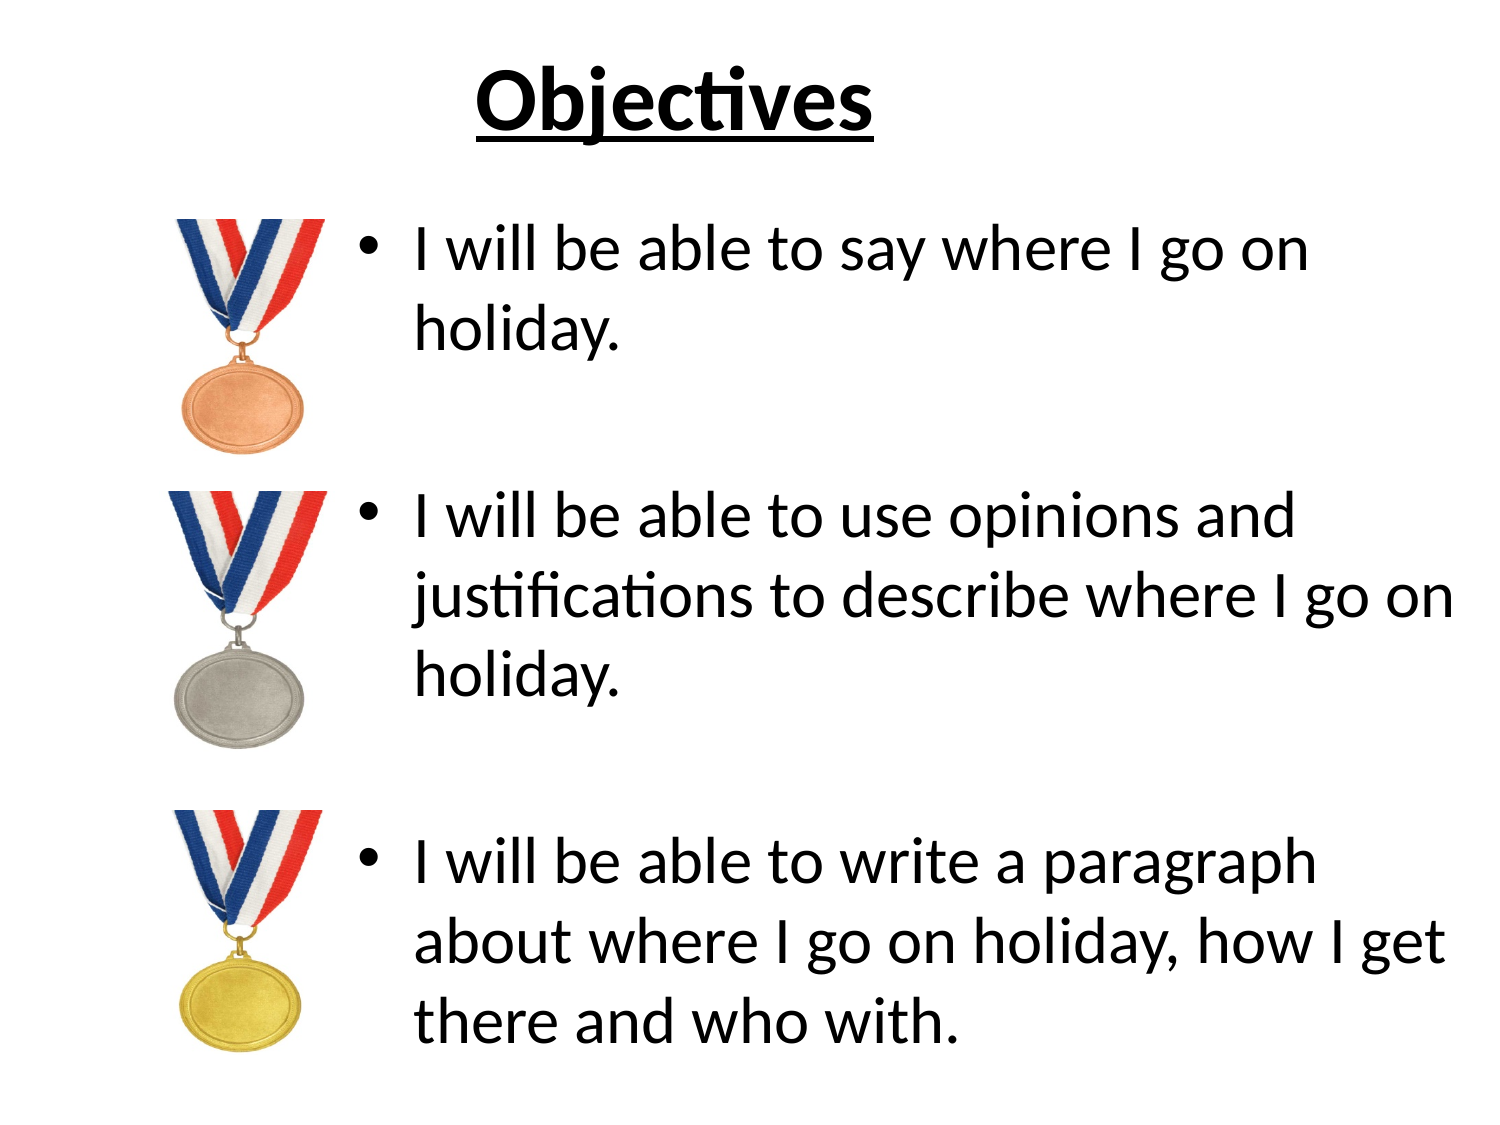

# Objectives
I will be able to say where I go on holiday.
I will be able to use opinions and justifications to describe where I go on holiday.
I will be able to write a paragraph about where I go on holiday, how I get there and who with.